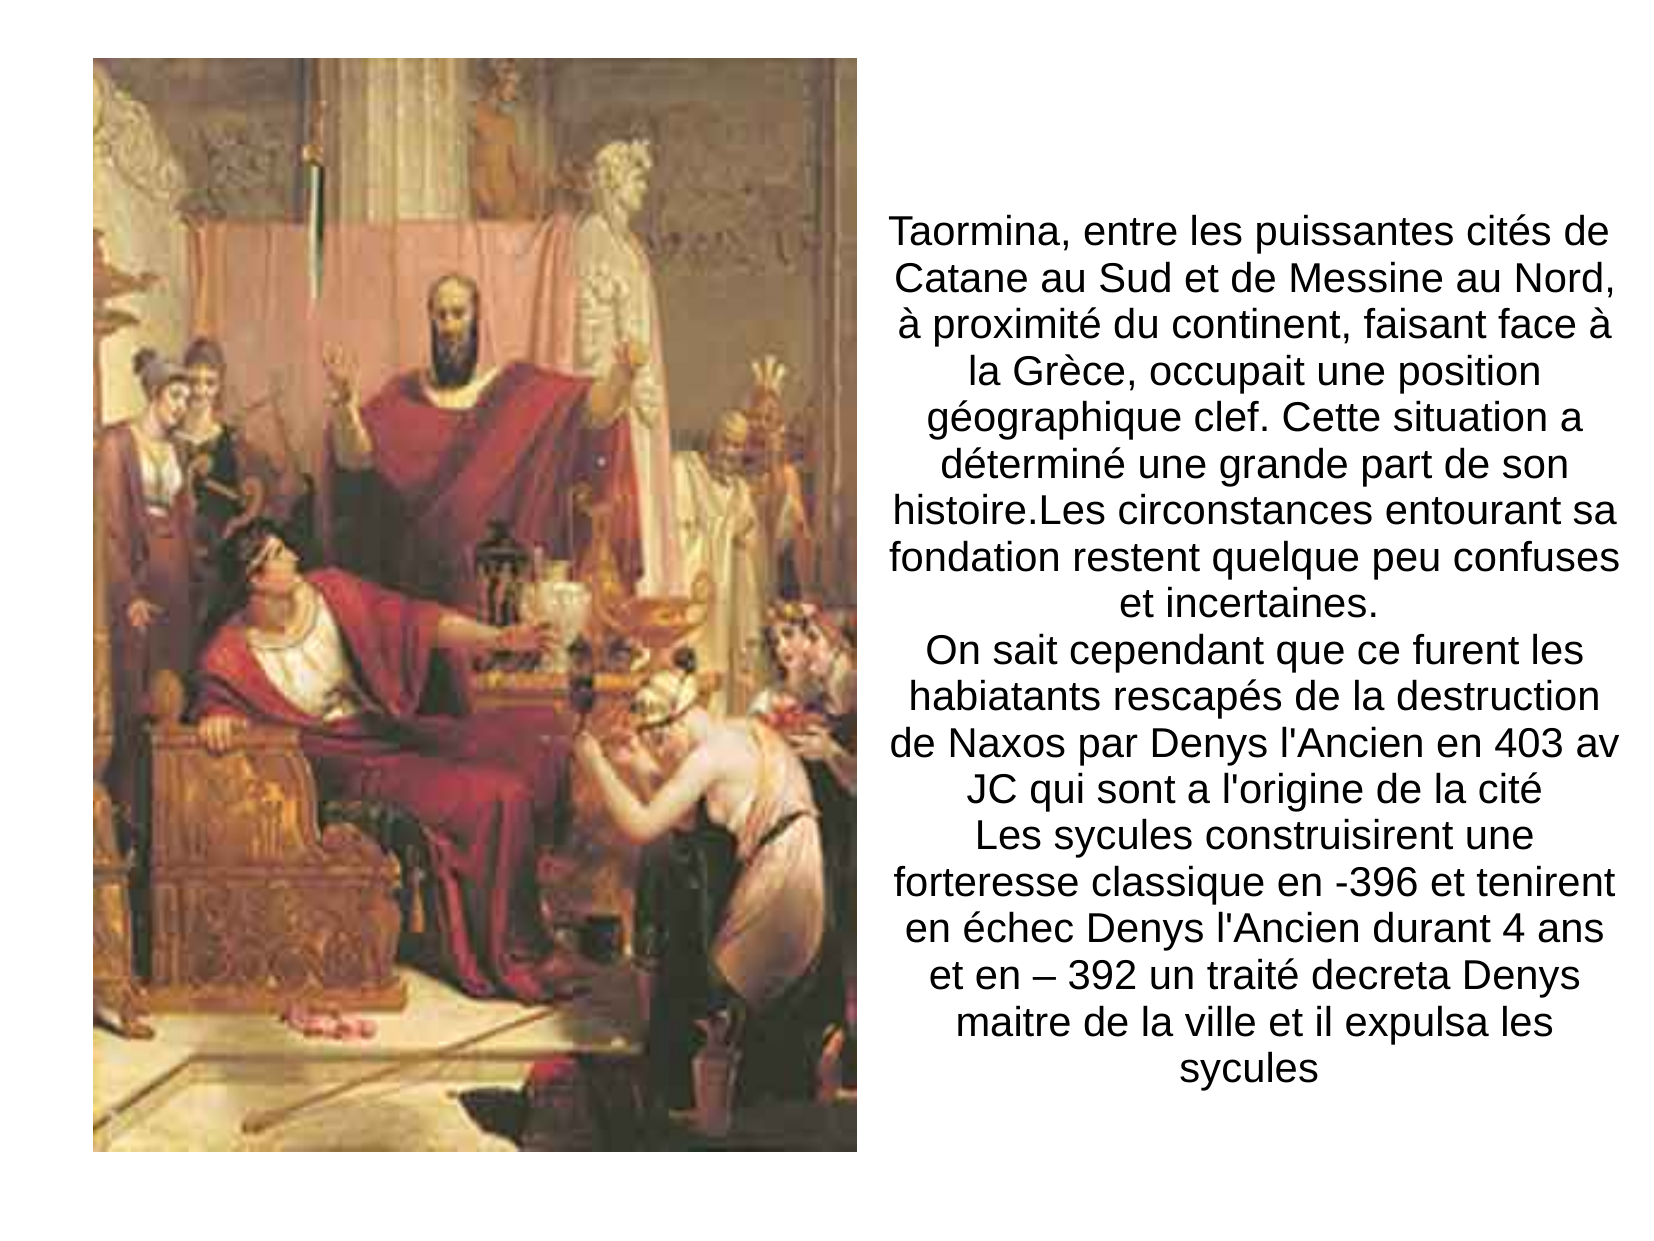

# Taormina, entre les puissantes cités de Catane au Sud et de Messine au Nord, à proximité du continent, faisant face à la Grèce, occupait une position géographique clef. Cette situation a déterminé une grande part de son histoire.Les circonstances entourant sa fondation restent quelque peu confuses et incertaines.
On sait cependant que ce furent les habiatants rescapés de la destruction de Naxos par Denys l'Ancien en 403 av JC qui sont a l'origine de la cité
Les sycules construisirent une forteresse classique en -396 et tenirent en échec Denys l'Ancien durant 4 ans et en – 392 un traité decreta Denys maitre de la ville et il expulsa les sycules